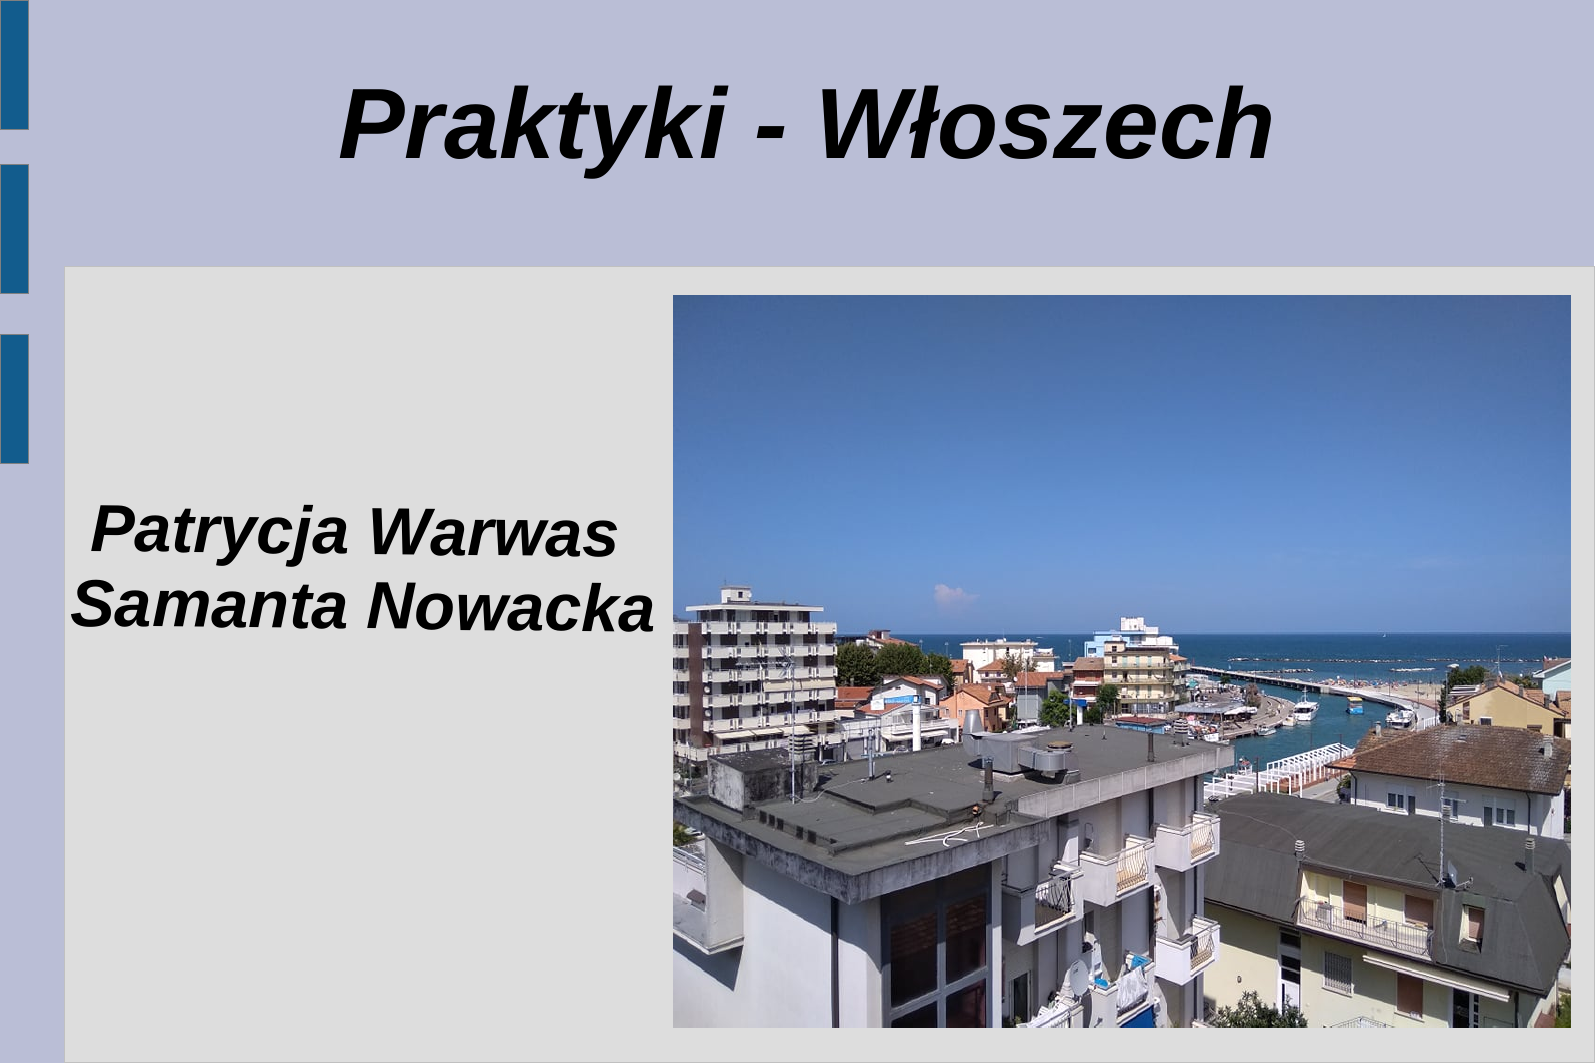

# Praktyki - Włoszech
Patrycja Warwas
Samanta Nowacka